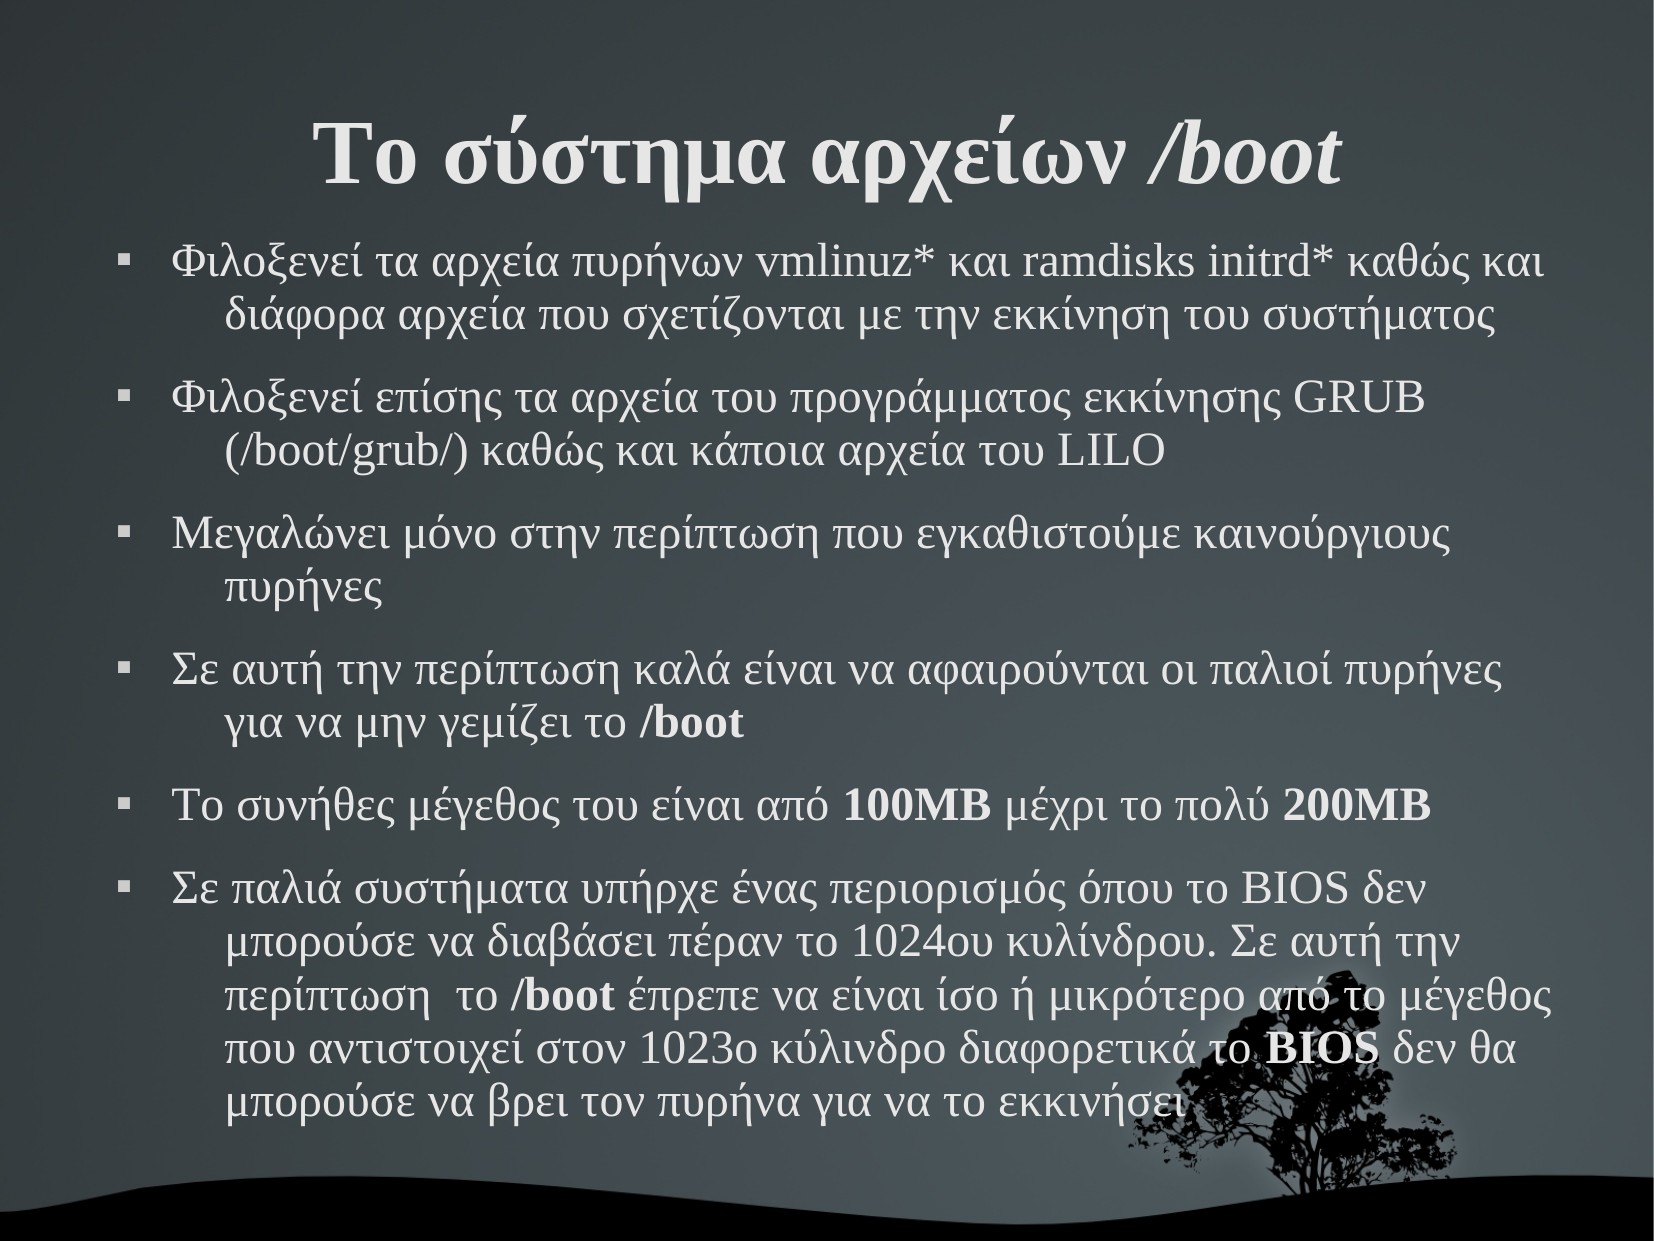

Το σύστημα αρχείων /boot
# Φιλοξενεί τα αρχεία πυρήνων vmlinuz* και ramdisks initrd* καθώς και διάφορα αρχεία που σχετίζονται με την εκκίνηση του συστήματος
Φιλοξενεί επίσης τα αρχεία του προγράμματος εκκίνησης GRUB (/boot/grub/) καθώς και κάποια αρχεία του LILO
Μεγαλώνει μόνο στην περίπτωση που εγκαθιστούμε καινούργιους πυρήνες
Σε αυτή την περίπτωση καλά είναι να αφαιρούνται οι παλιοί πυρήνες για να μην γεμίζει το /boot
Το συνήθες μέγεθος του είναι από 100ΜΒ μέχρι το πολύ 200ΜΒ
Σε παλιά συστήματα υπήρχε ένας περιορισμός όπου το BIOS δεν μπορούσε να διαβάσει πέραν το 1024ου κυλίνδρου. Σε αυτή την περίπτωση το /boot έπρεπε να είναι ίσο ή μικρότερο από το μέγεθος που αντιστοιχεί στον 1023ο κύλινδρο διαφορετικά το BIOS δεν θα μπορούσε να βρει τον πυρήνα για να το εκκινήσει